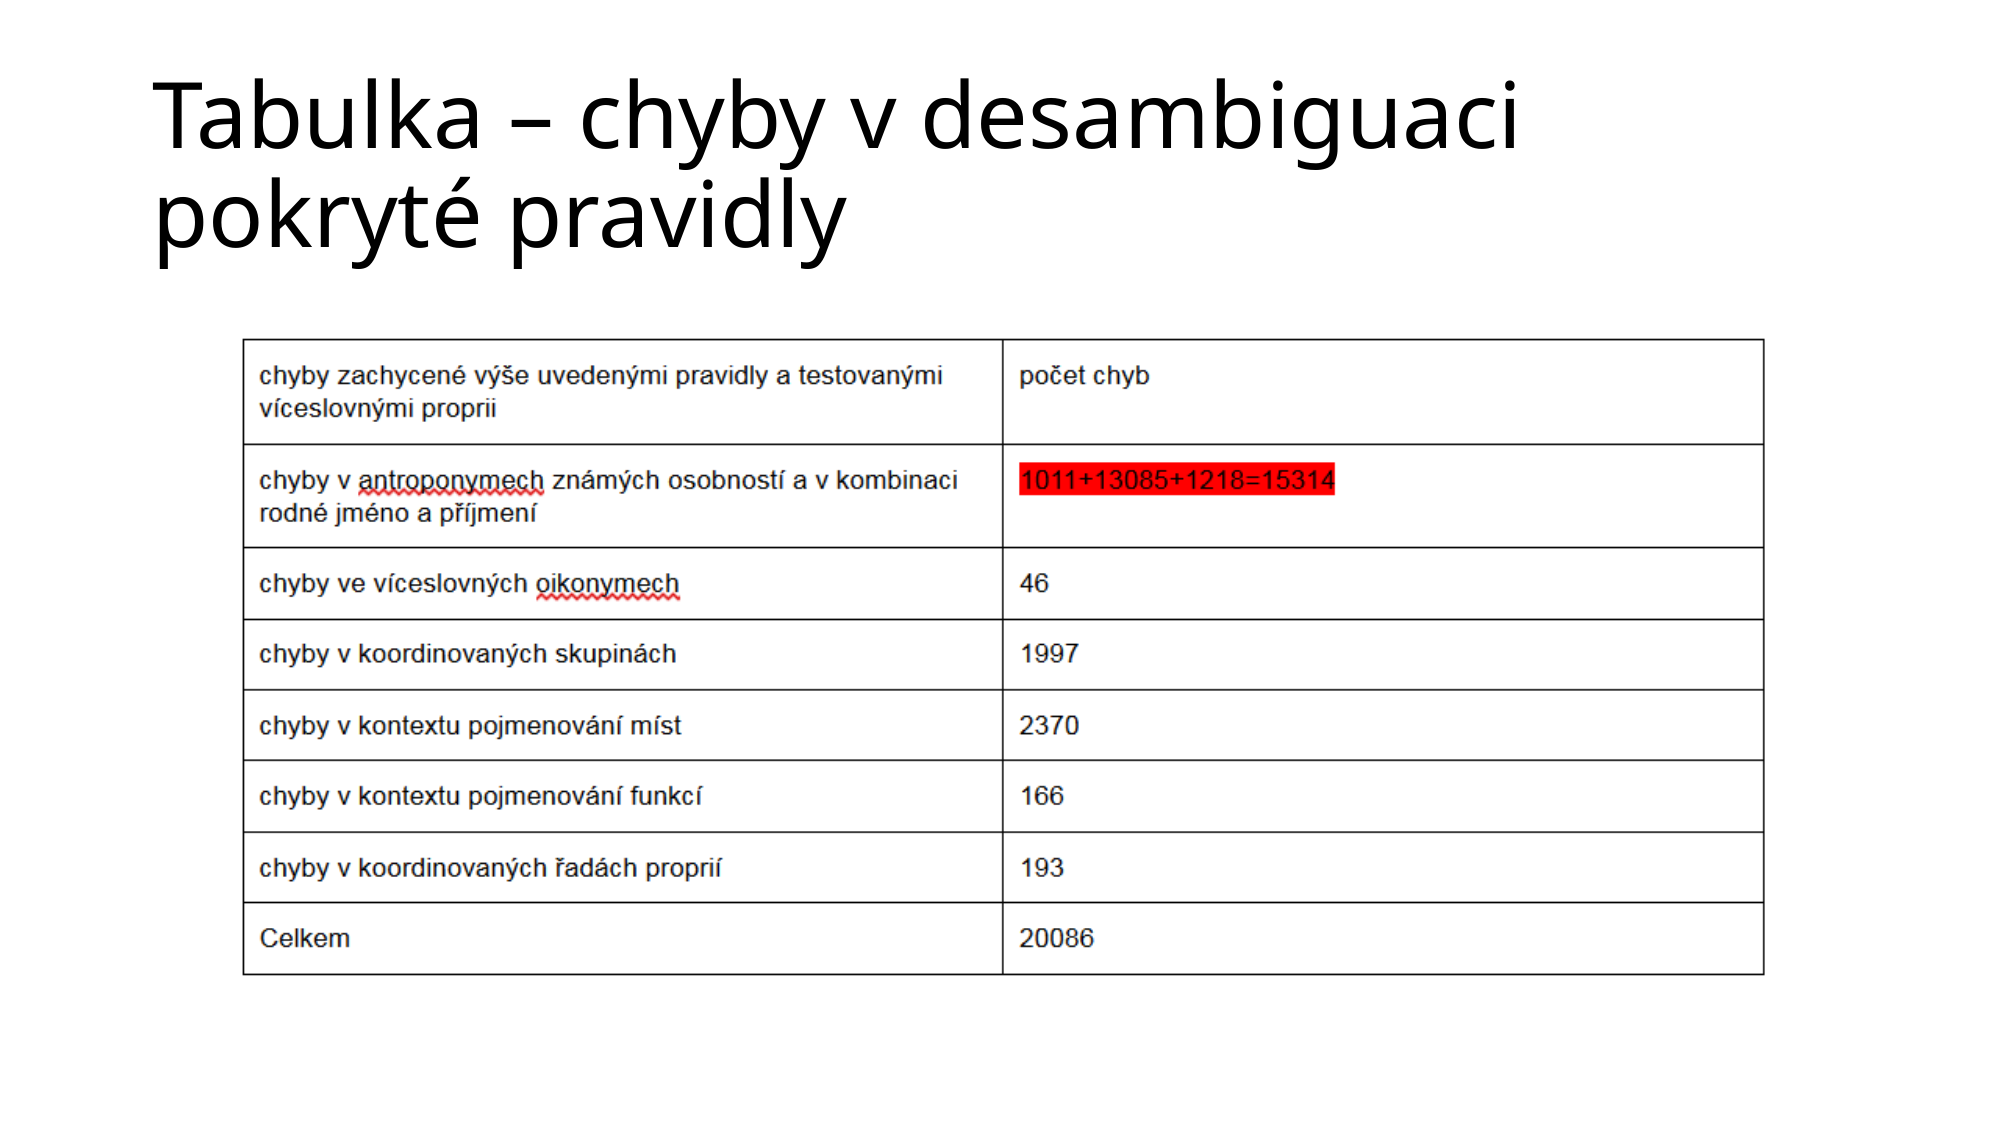

# Tabulka – chyby v desambiguaci pokryté pravidly